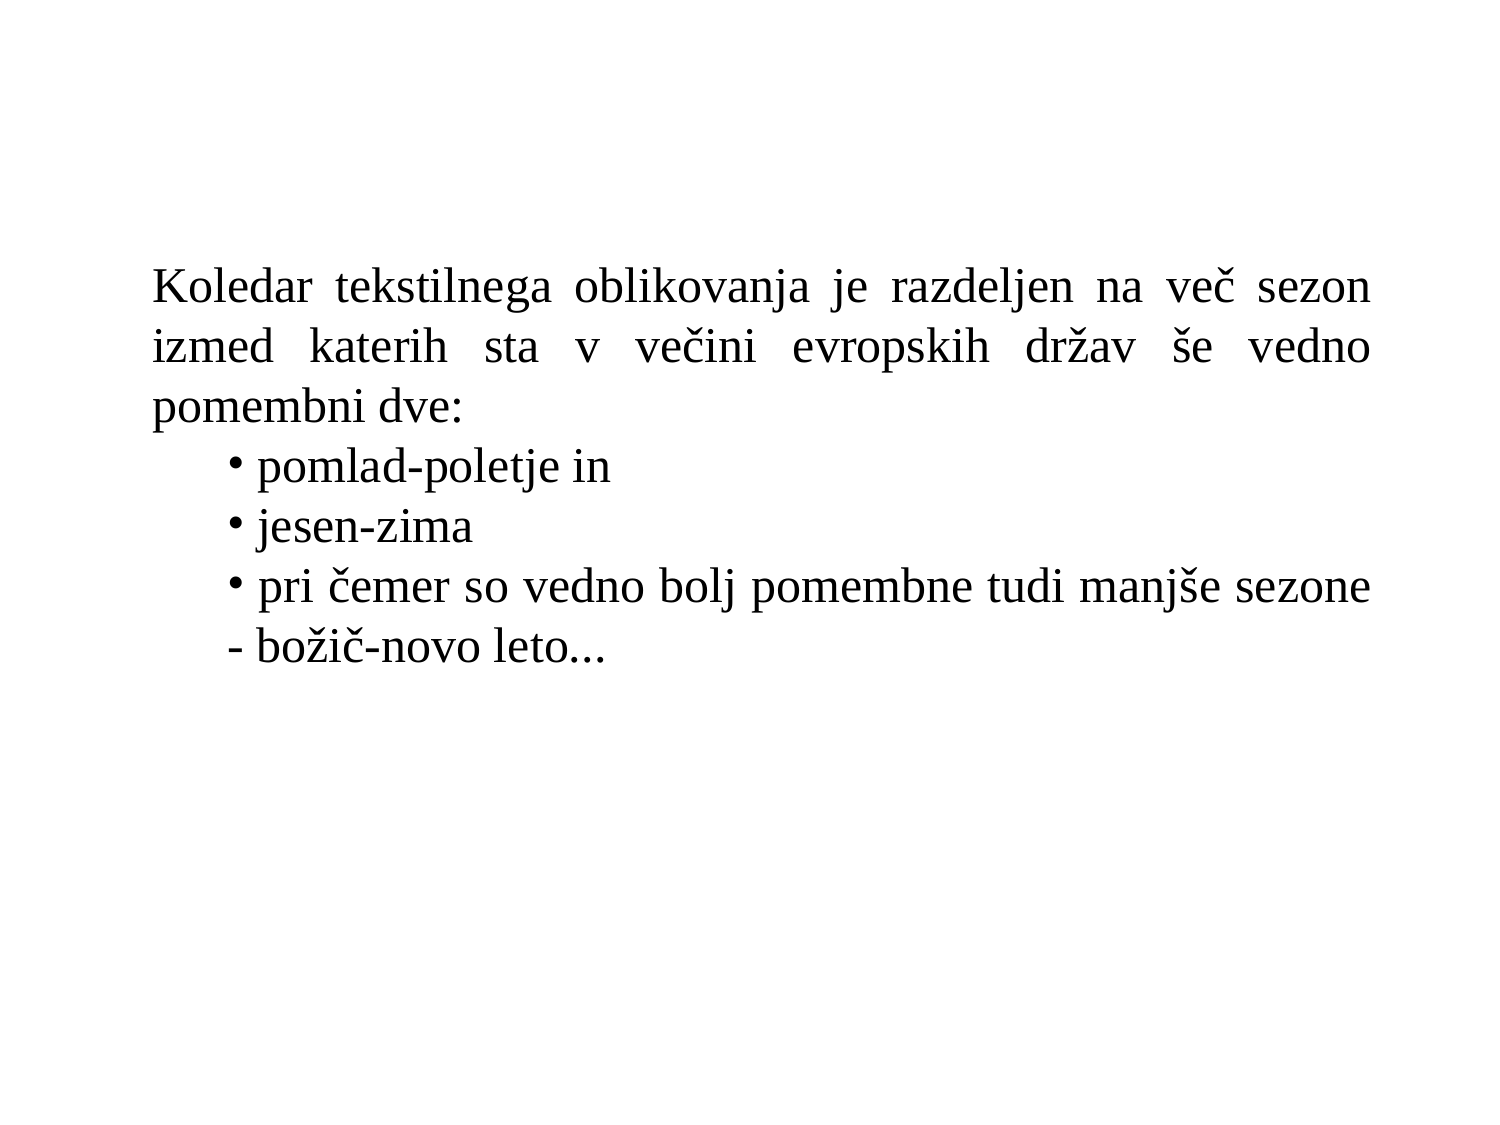

Koledar tekstilnega oblikovanja je razdeljen na več sezon izmed katerih sta v večini evropskih držav še vedno pomembni dve:
 pomlad-poletje in
 jesen-zima
 pri čemer so vedno bolj pomembne tudi manjše sezone - božič-novo leto...